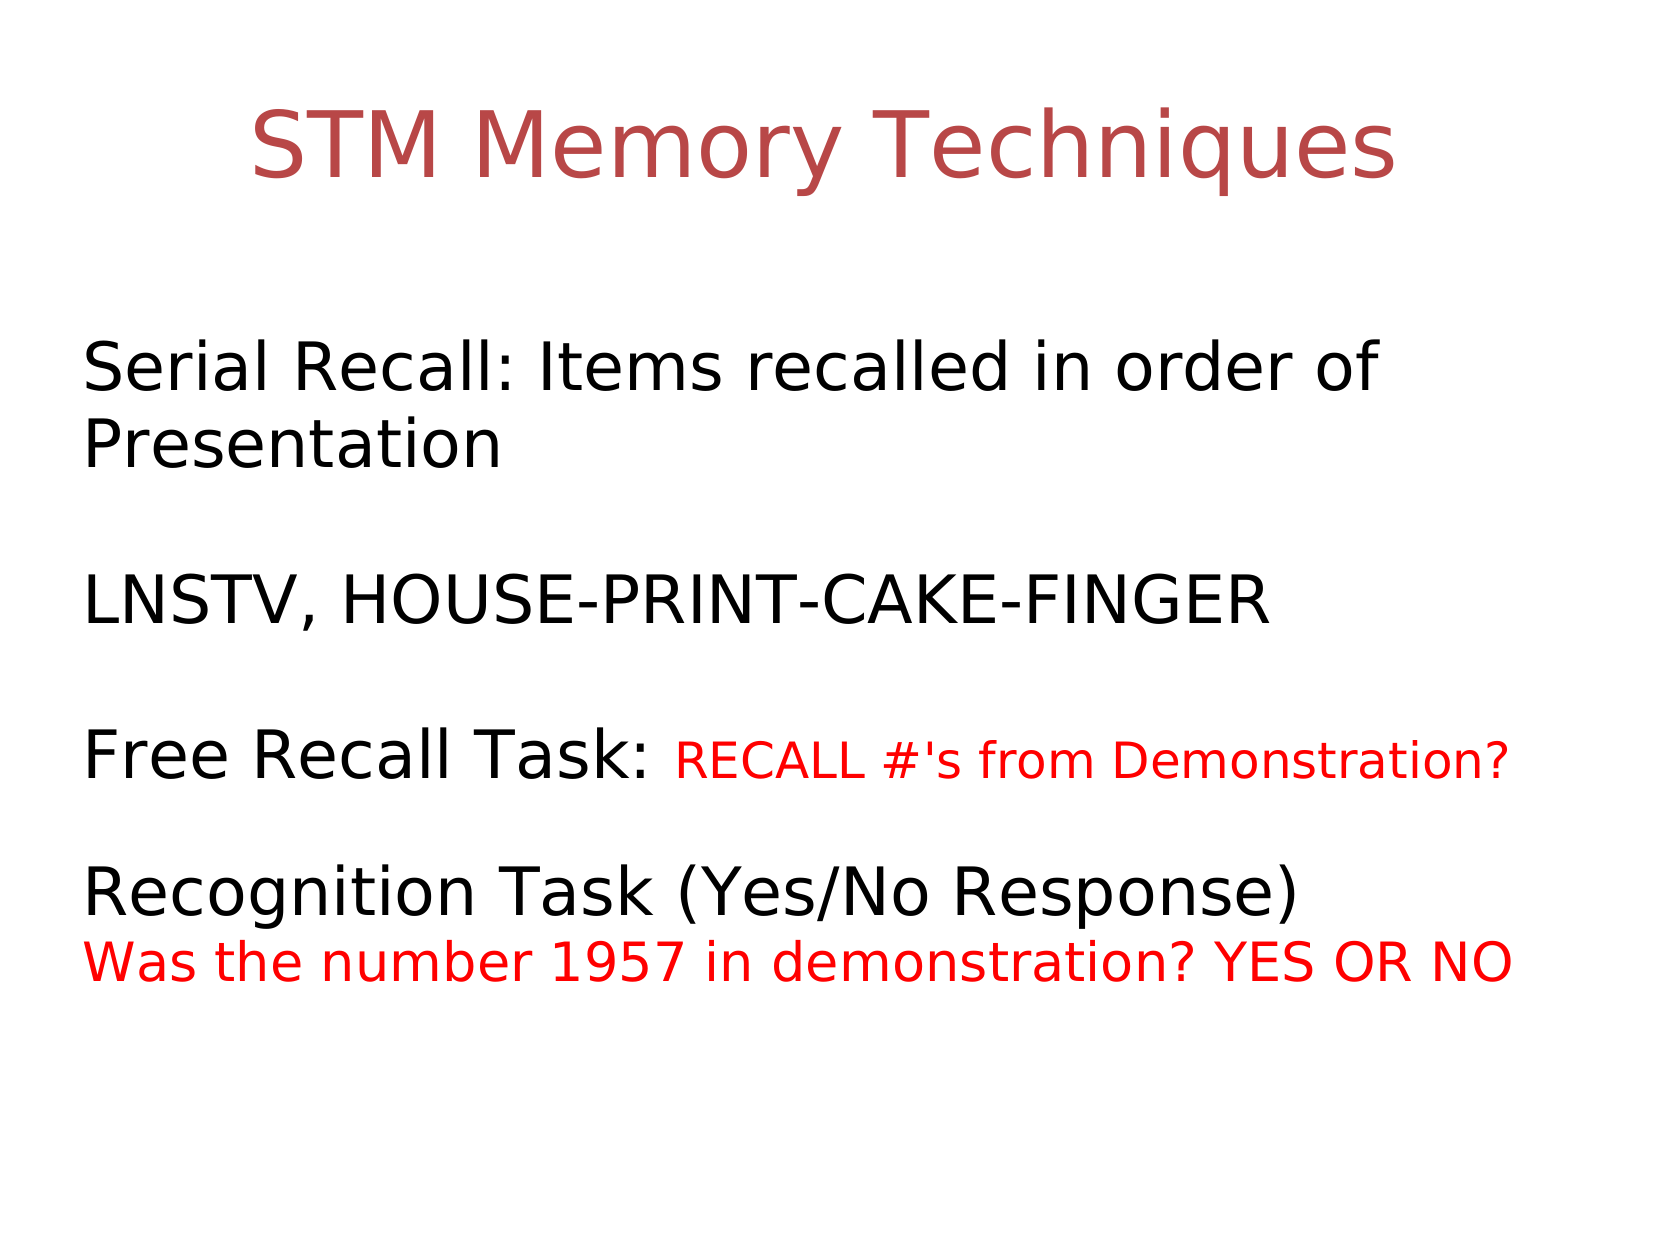

# STM Memory Techniques
Serial Recall: Items recalled in order of Presentation
LNSTV, HOUSE-PRINT-CAKE-FINGER
Free Recall Task: RECALL #'s from Demonstration?
Recognition Task (Yes/No Response)
Was the number 1957 in demonstration? YES OR NO